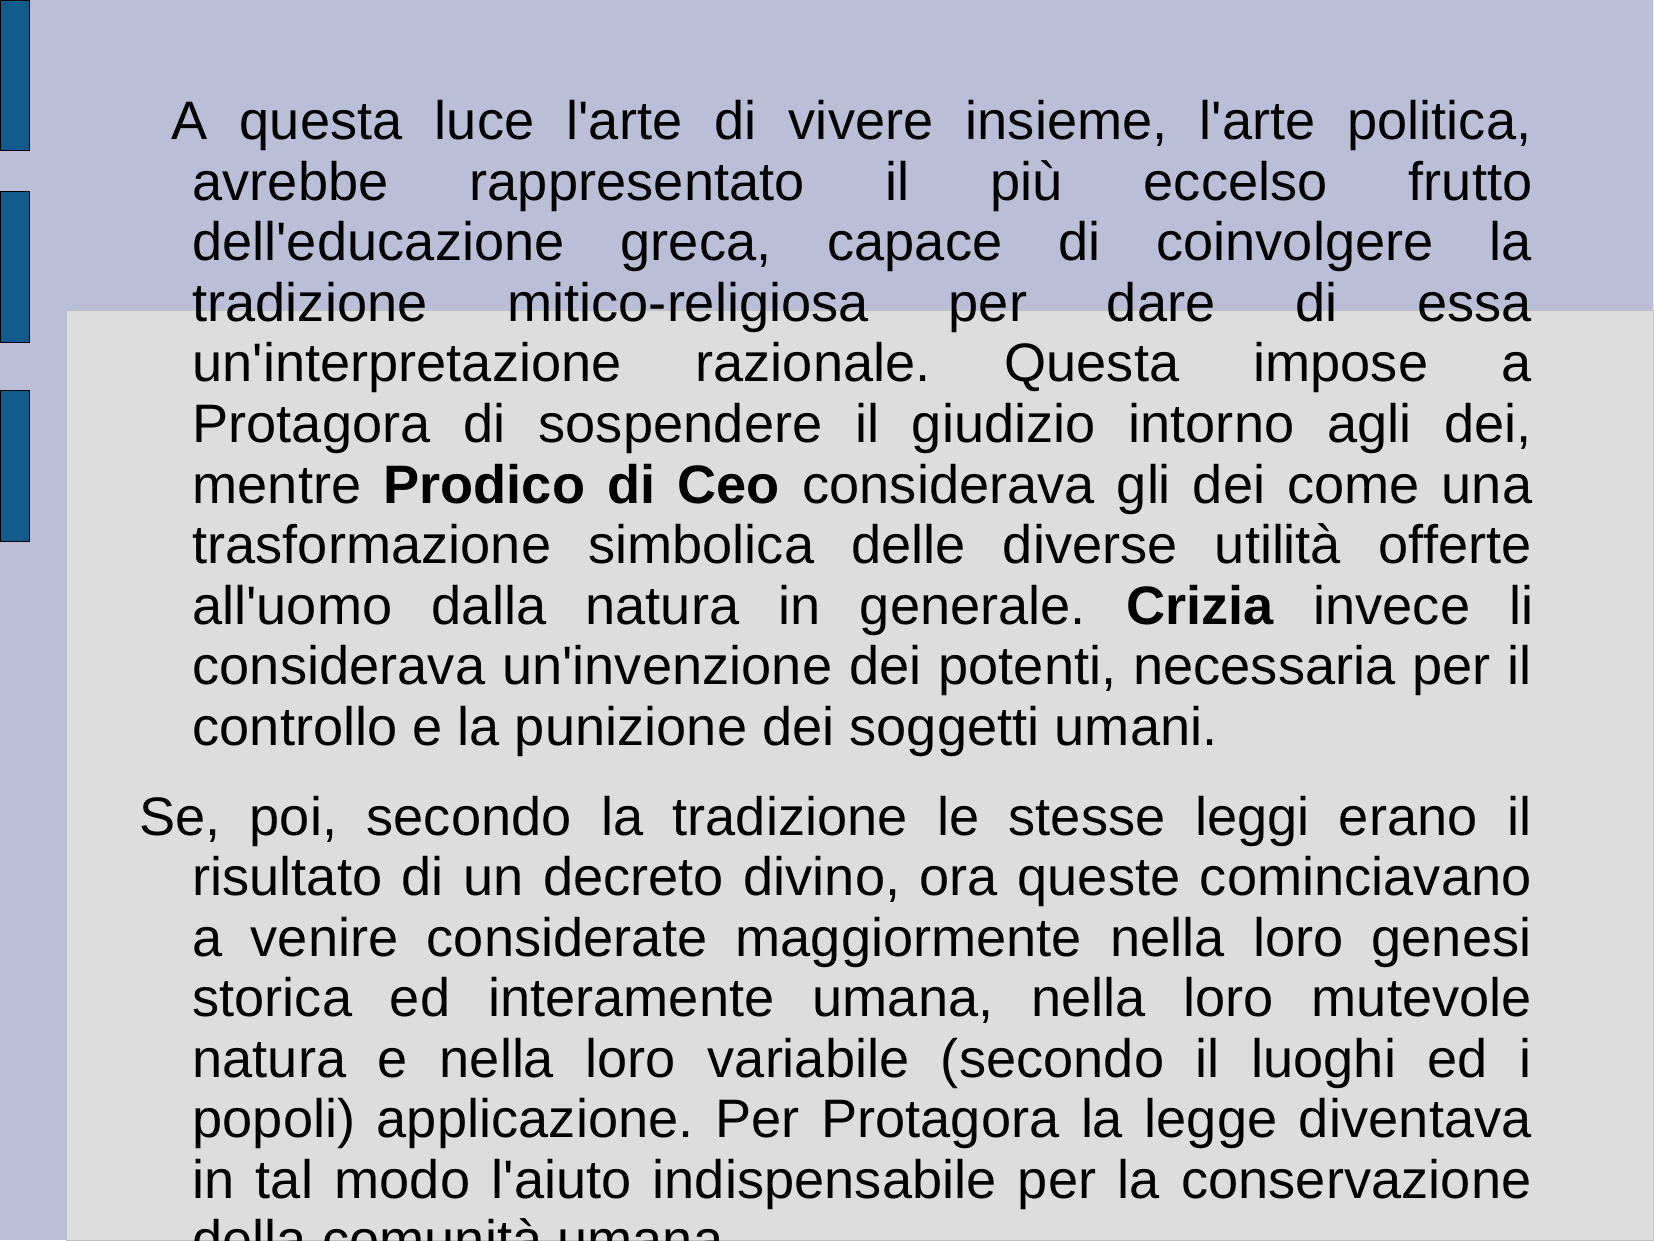

A questa luce l'arte di vivere insieme, l'arte politica, avrebbe rappresentato il più eccelso frutto dell'educazione greca, capace di coinvolgere la tradizione mitico-religiosa per dare di essa un'interpretazione razionale. Questa impose a Protagora di sospendere il giudizio intorno agli dei, mentre Prodico di Ceo considerava gli dei come una trasformazione simbolica delle diverse utilità offerte all'uomo dalla natura in generale. Crizia invece li considerava un'invenzione dei potenti, necessaria per il controllo e la punizione dei soggetti umani.
Se, poi, secondo la tradizione le stesse leggi erano il risultato di un decreto divino, ora queste cominciavano a venire considerate maggiormente nella loro genesi storica ed interamente umana, nella loro mutevole natura e nella loro variabile (secondo il luoghi ed i popoli) applicazione. Per Protagora la legge diventava in tal modo l'aiuto indispensabile per la conservazione della comunità umana.
#